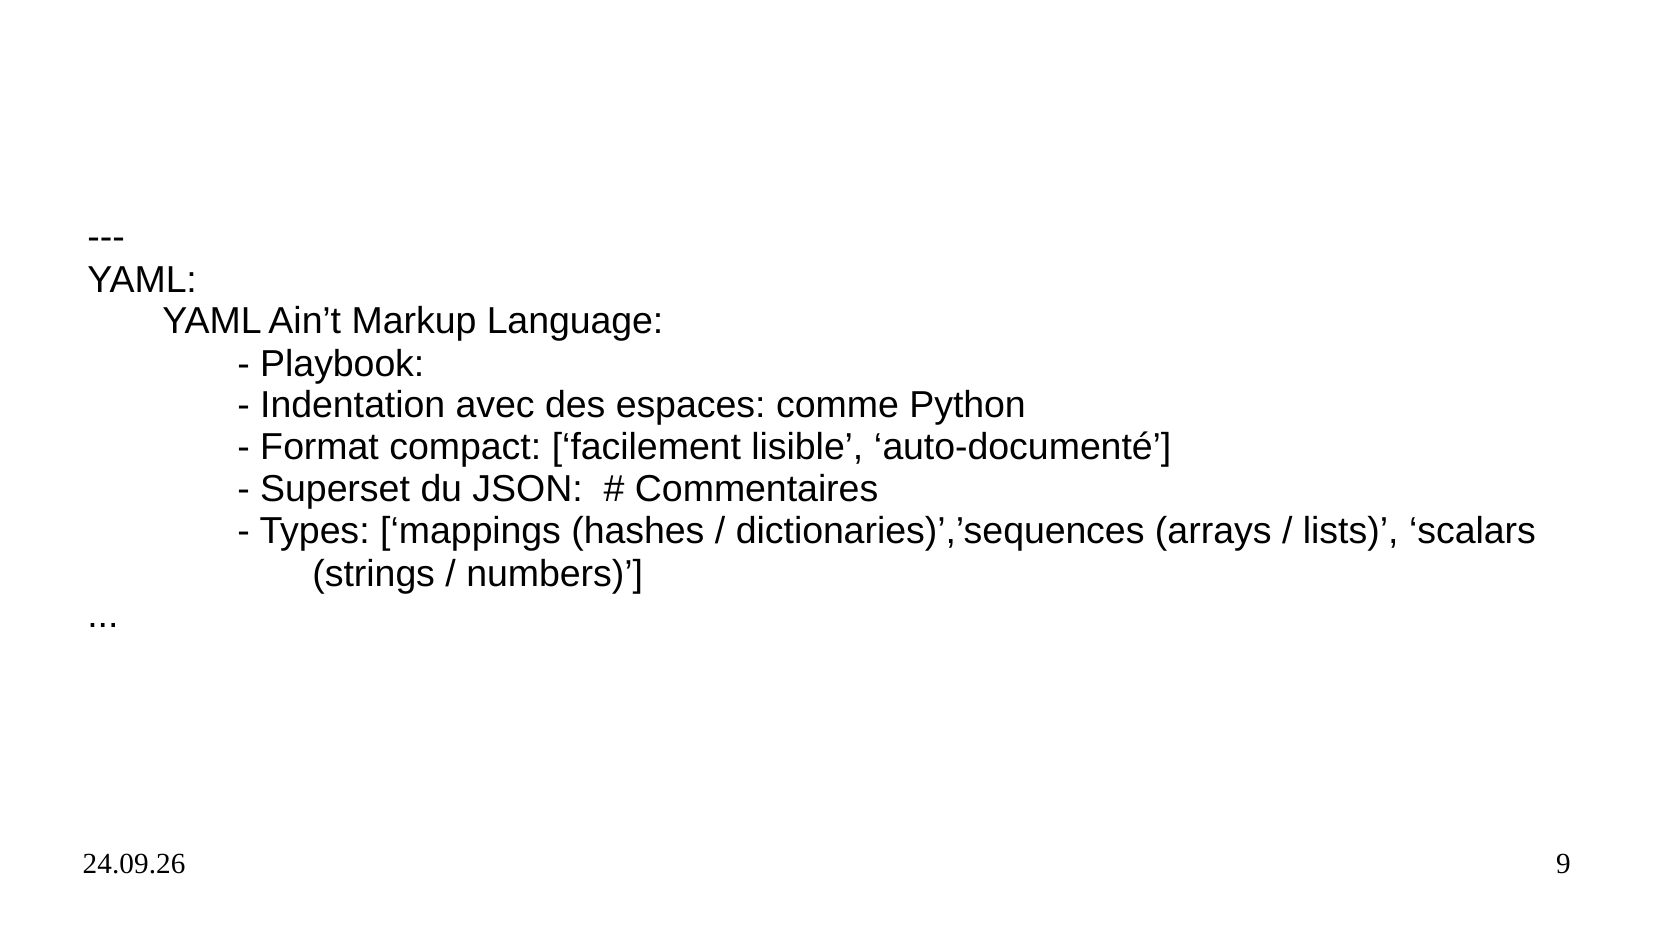

# ---
YAML:
	YAML Ain’t Markup Language:
		- Playbook:
		- Indentation avec des espaces: comme Python
 		- Format compact: [‘facilement lisible’, ‘auto-documenté’]
		- Superset du JSON: # Commentaires
		- Types: [‘mappings (hashes / dictionaries)’,’sequences (arrays / lists)’, ‘scalars 			(strings / numbers)’]
...
9